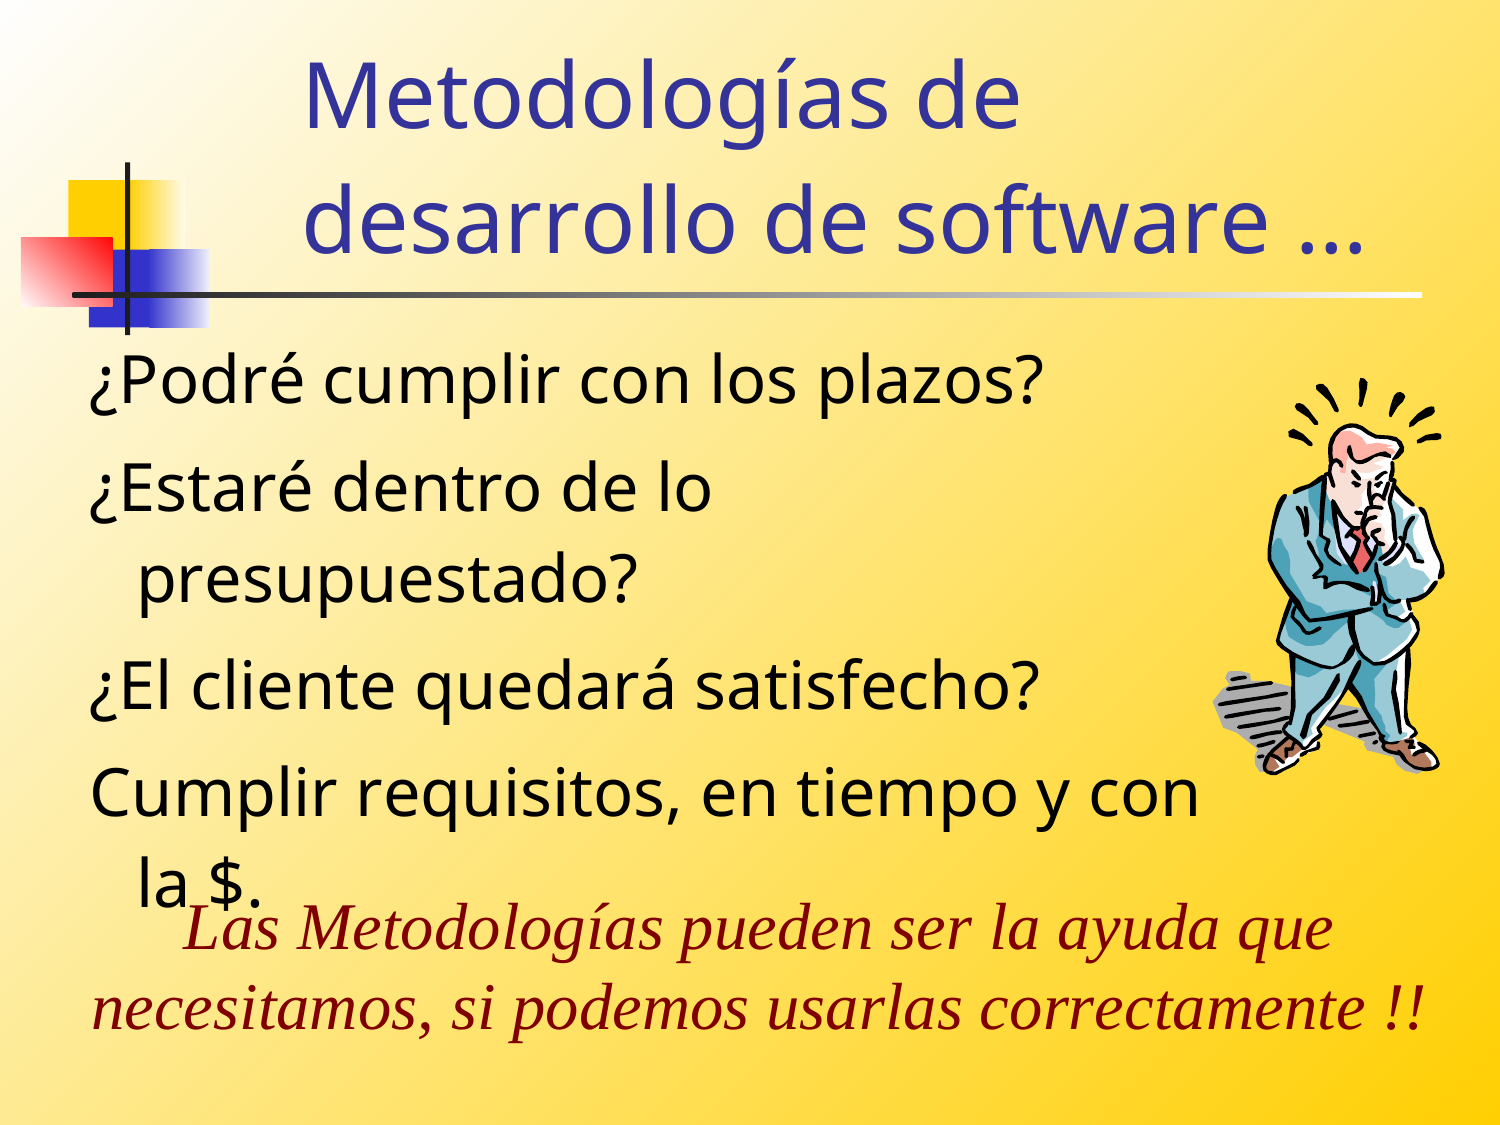

# Metodologías de desarrollo de software ...
¿Podré cumplir con los plazos?
¿Estaré dentro de lo presupuestado?
¿El cliente quedará satisfecho?
Cumplir requisitos, en tiempo y con la $.
Las Metodologías pueden ser la ayuda que necesitamos, si podemos usarlas correctamente !!